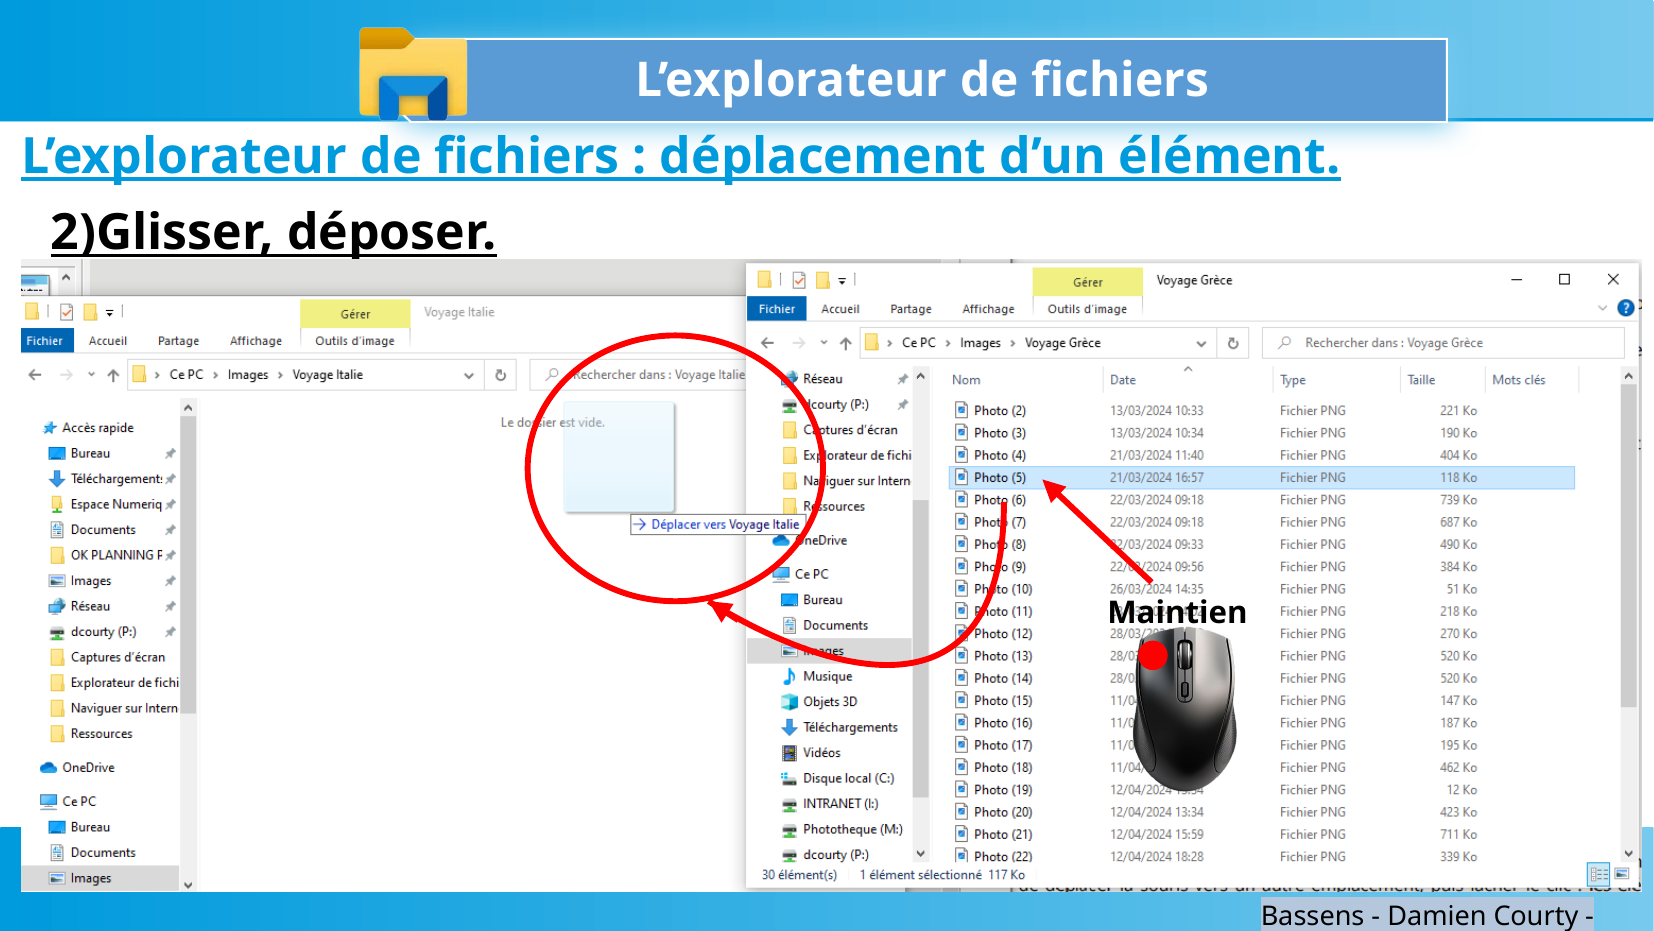

L’explorateur de fichiers
L’explorateur de fichiers : déplacement d’un élément.
2)Glisser, déposer.
Maintien
Bassens - Damien Courty - 2024